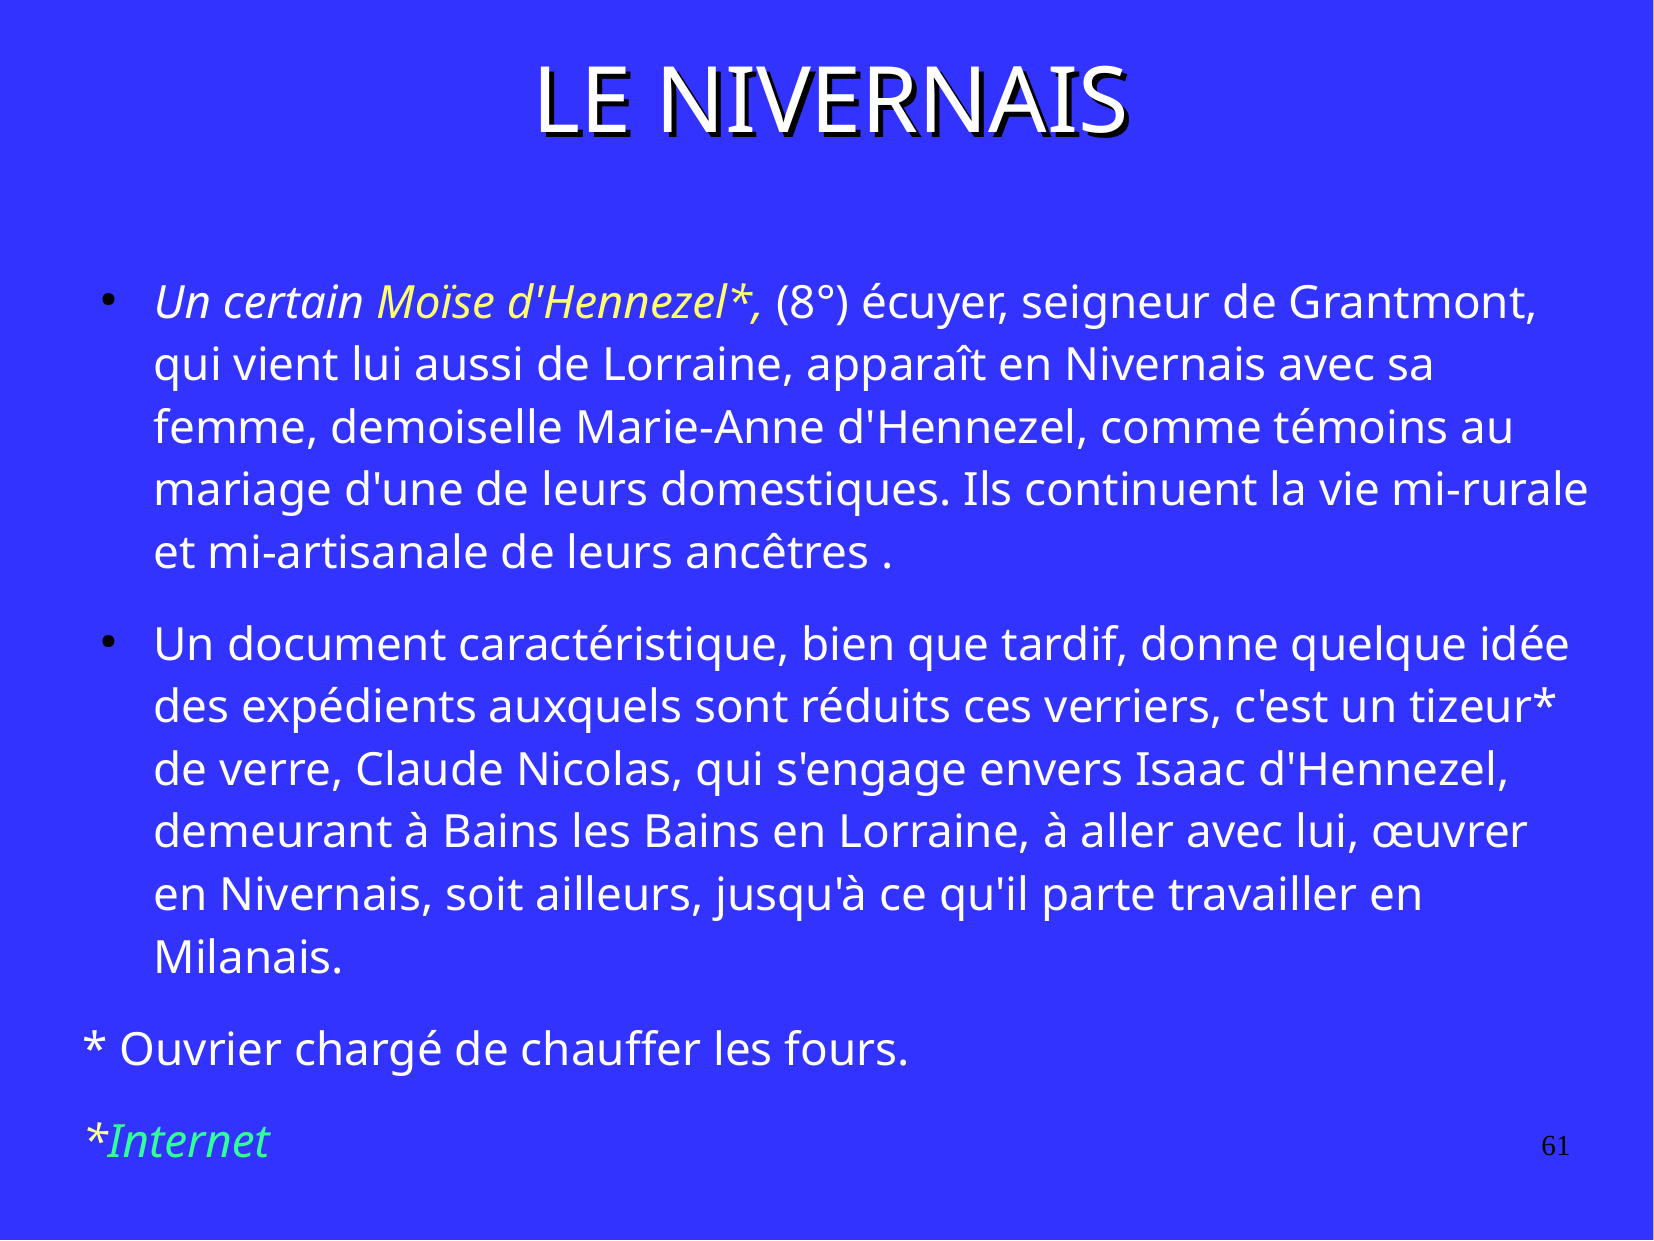

# LE NIVERNAIS
Un certain Moïse d'Hennezel*, (8°) écuyer, seigneur de Grantmont, qui vient lui aussi de Lorraine, apparaît en Nivernais avec sa femme, demoiselle Marie-Anne d'Hennezel, comme témoins au mariage d'une de leurs domestiques. Ils continuent la vie mi-rurale et mi-artisanale de leurs ancêtres .
Un document caractéristique, bien que tardif, donne quelque idée des expédients auxquels sont réduits ces verriers, c'est un tizeur* de verre, Claude Nicolas, qui s'engage envers Isaac d'Hennezel, demeurant à Bains les Bains en Lorraine, à aller avec lui, œuvrer en Nivernais, soit ailleurs, jusqu'à ce qu'il parte travailler en Milanais.
* Ouvrier chargé de chauffer les fours.
*Internet
61